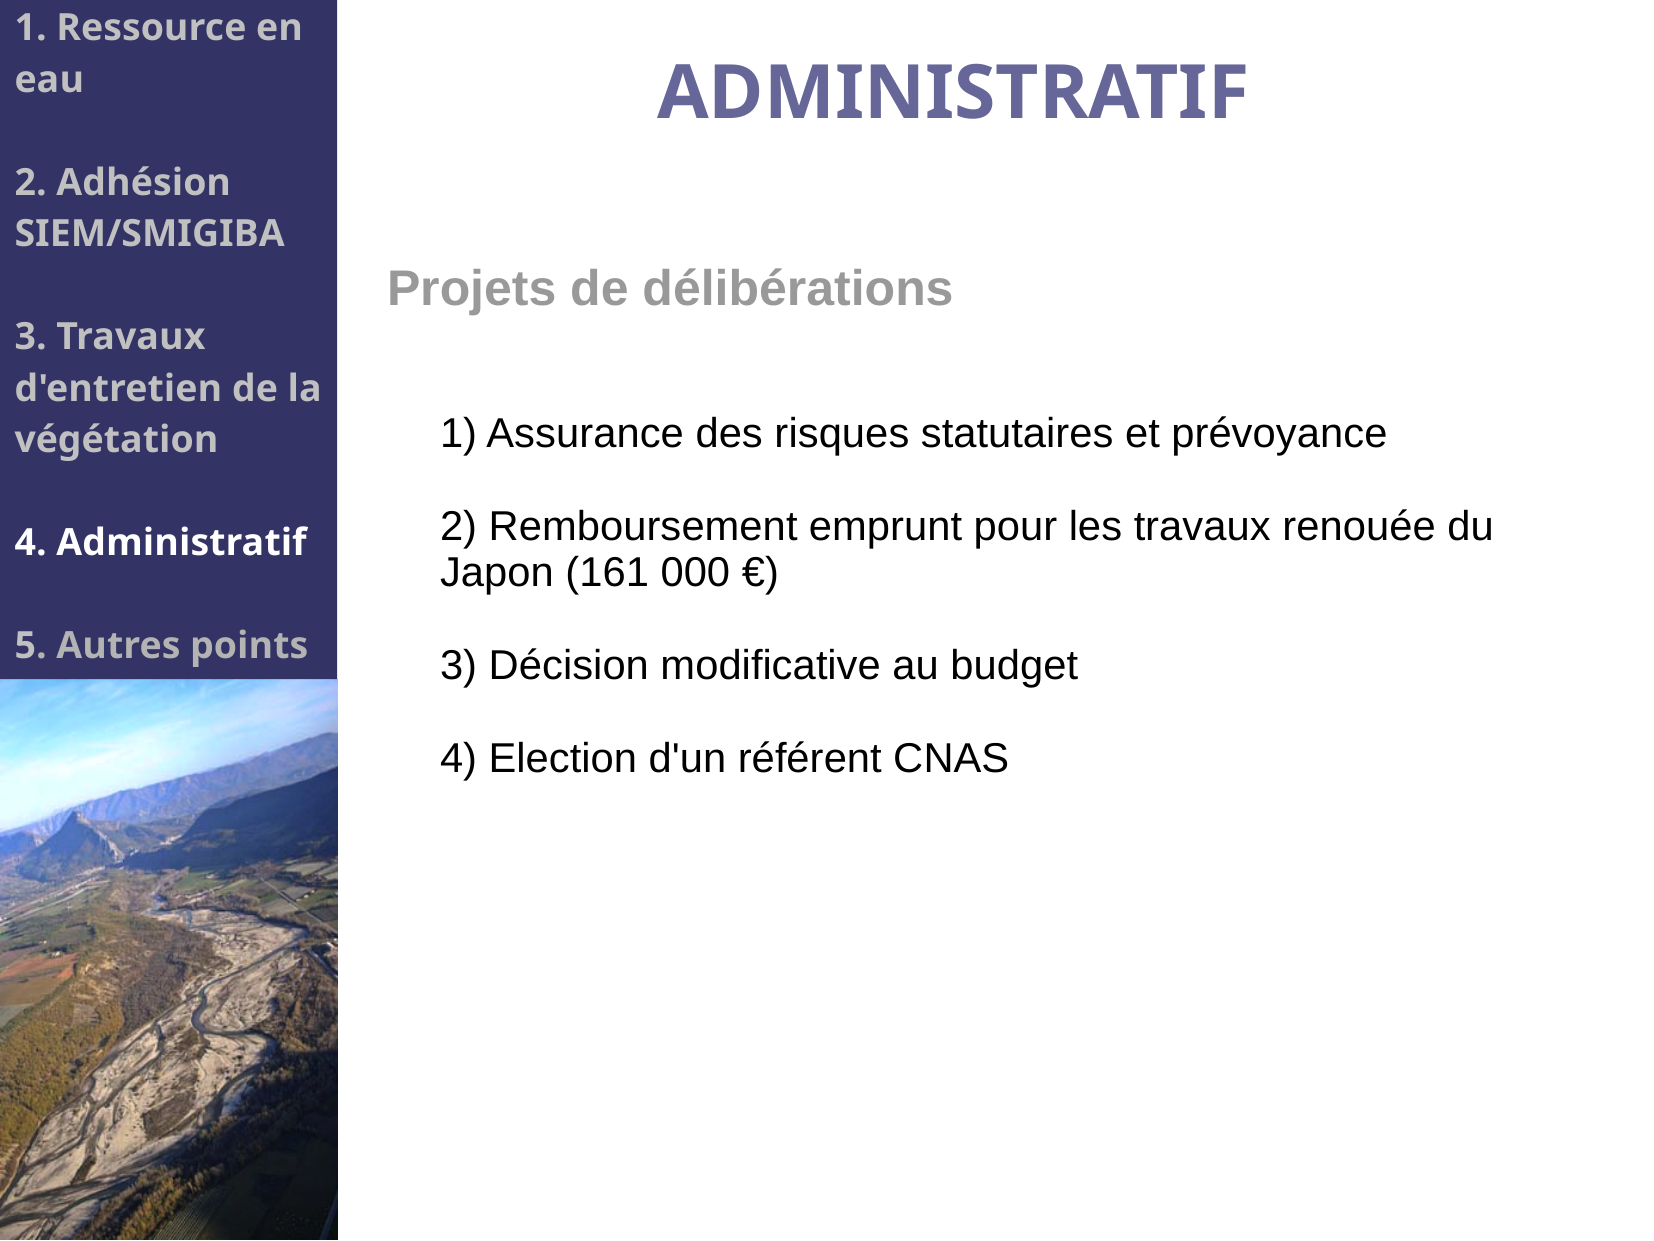

1. Ressource en eau
2. Adhésion SIEM/SMIGIBA
3. Travaux d'entretien de la végétation
4. Administratif
5. Autres points
ADMINISTRATIF
Projets de délibérations
1) Assurance des risques statutaires et prévoyance
2) Remboursement emprunt pour les travaux renouée du Japon (161 000 €)
3) Décision modificative au budget
4) Election d'un référent CNAS